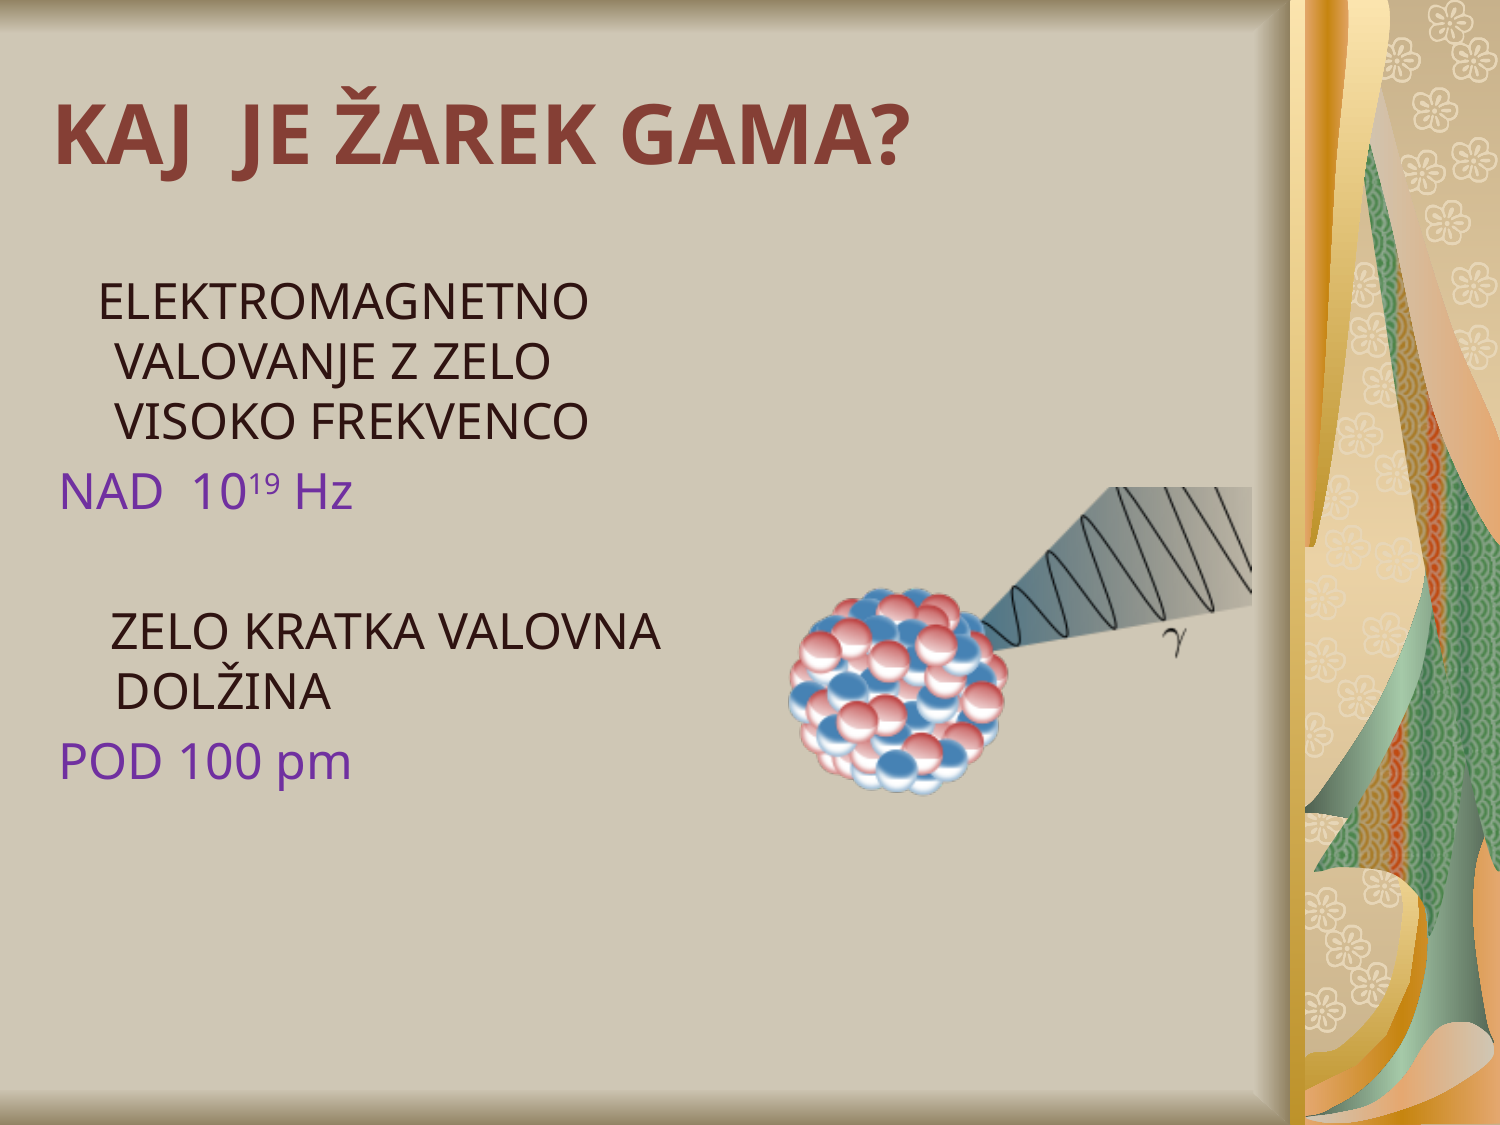

# KAJ JE ŽAREK GAMA?
 ELEKTROMAGNETNO VALOVANJE Z ZELO VISOKO FREKVENCO
NAD  1019 Hz
 ZELO KRATKA VALOVNA DOLŽINA
POD 100 pm